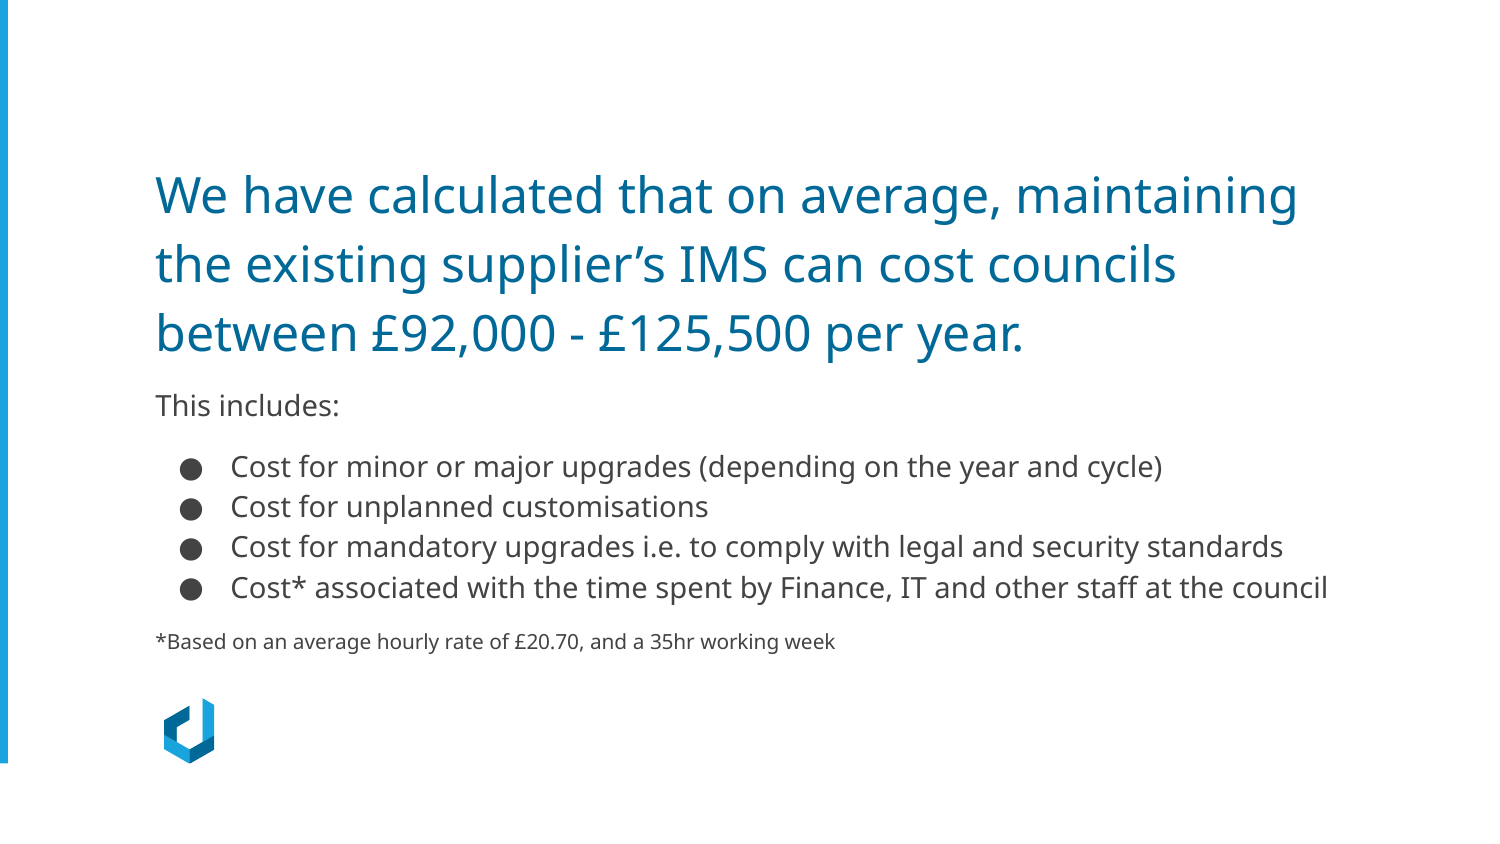

# We have calculated that on average, maintaining the existing supplier’s IMS can cost councils between £92,000 - £125,500 per year.
This includes:
Cost for minor or major upgrades (depending on the year and cycle)
Cost for unplanned customisations
Cost for mandatory upgrades i.e. to comply with legal and security standards
Cost* associated with the time spent by Finance, IT and other staff at the council
*Based on an average hourly rate of £20.70, and a 35hr working week